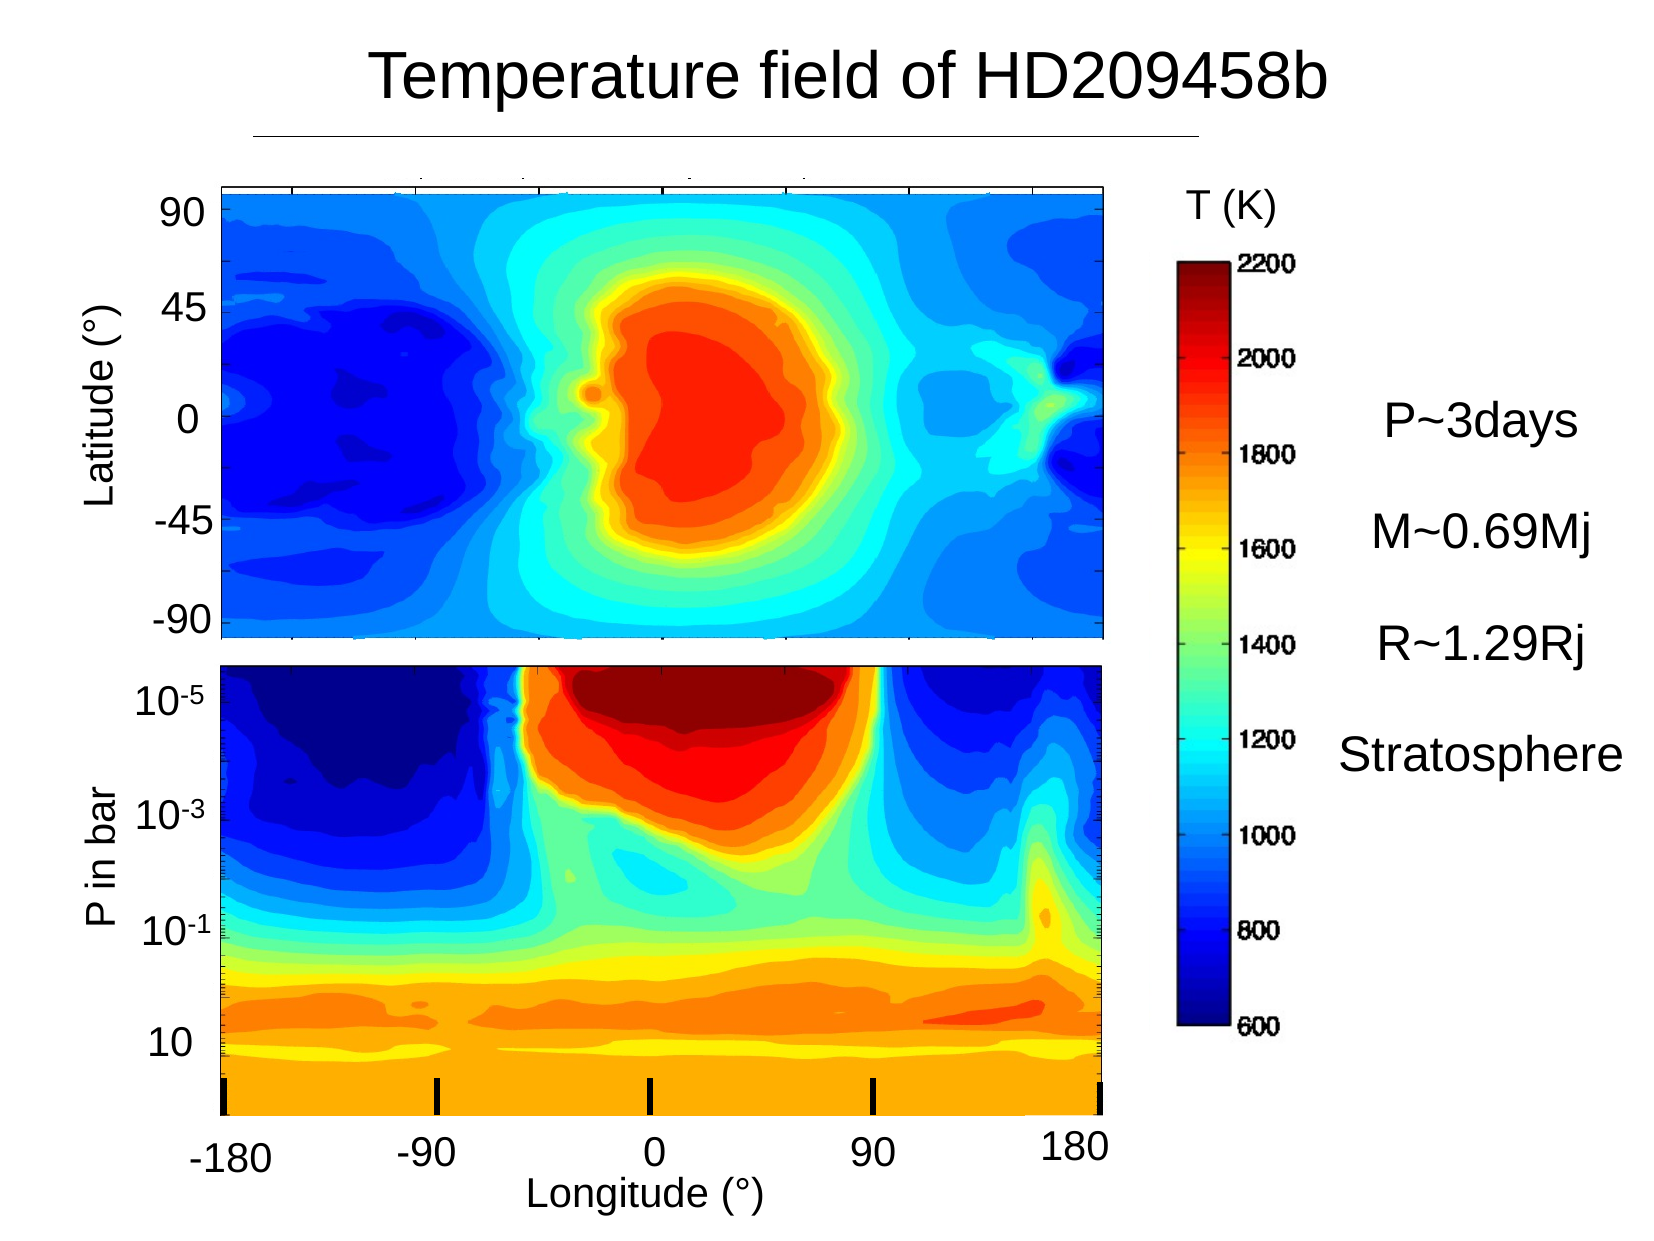

Temperature field of HD209458b
T (K)
90
45
Latitude (°)
P~3days
M~0.69Mj
R~1.29Rj
Stratosphere
0
-45
-90
10-5
10-3
P in bar
10-1
10
180
-90
0
90
-180
Longitude (°)